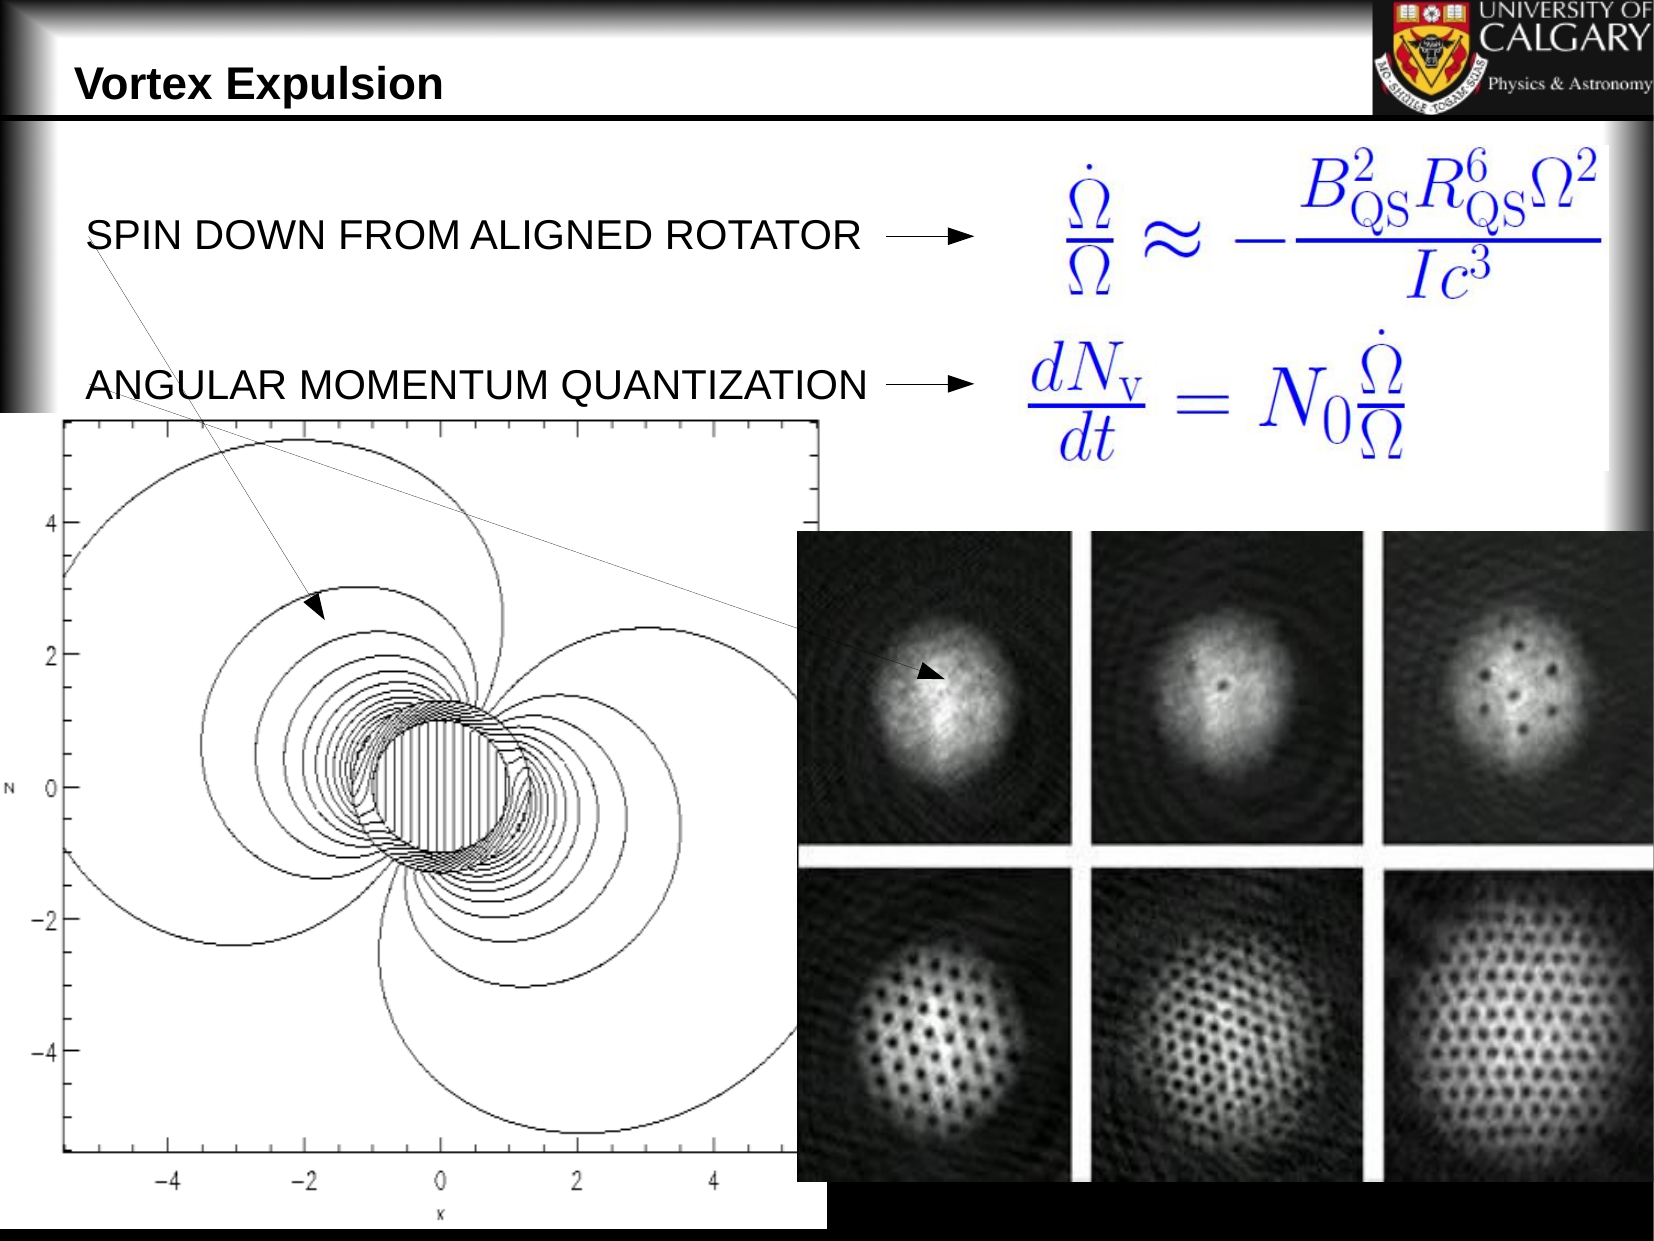

Vortex Expulsion
 SPIN DOWN FROM ALIGNED ROTATOR
 ANGULAR MOMENTUM QUANTIZATION